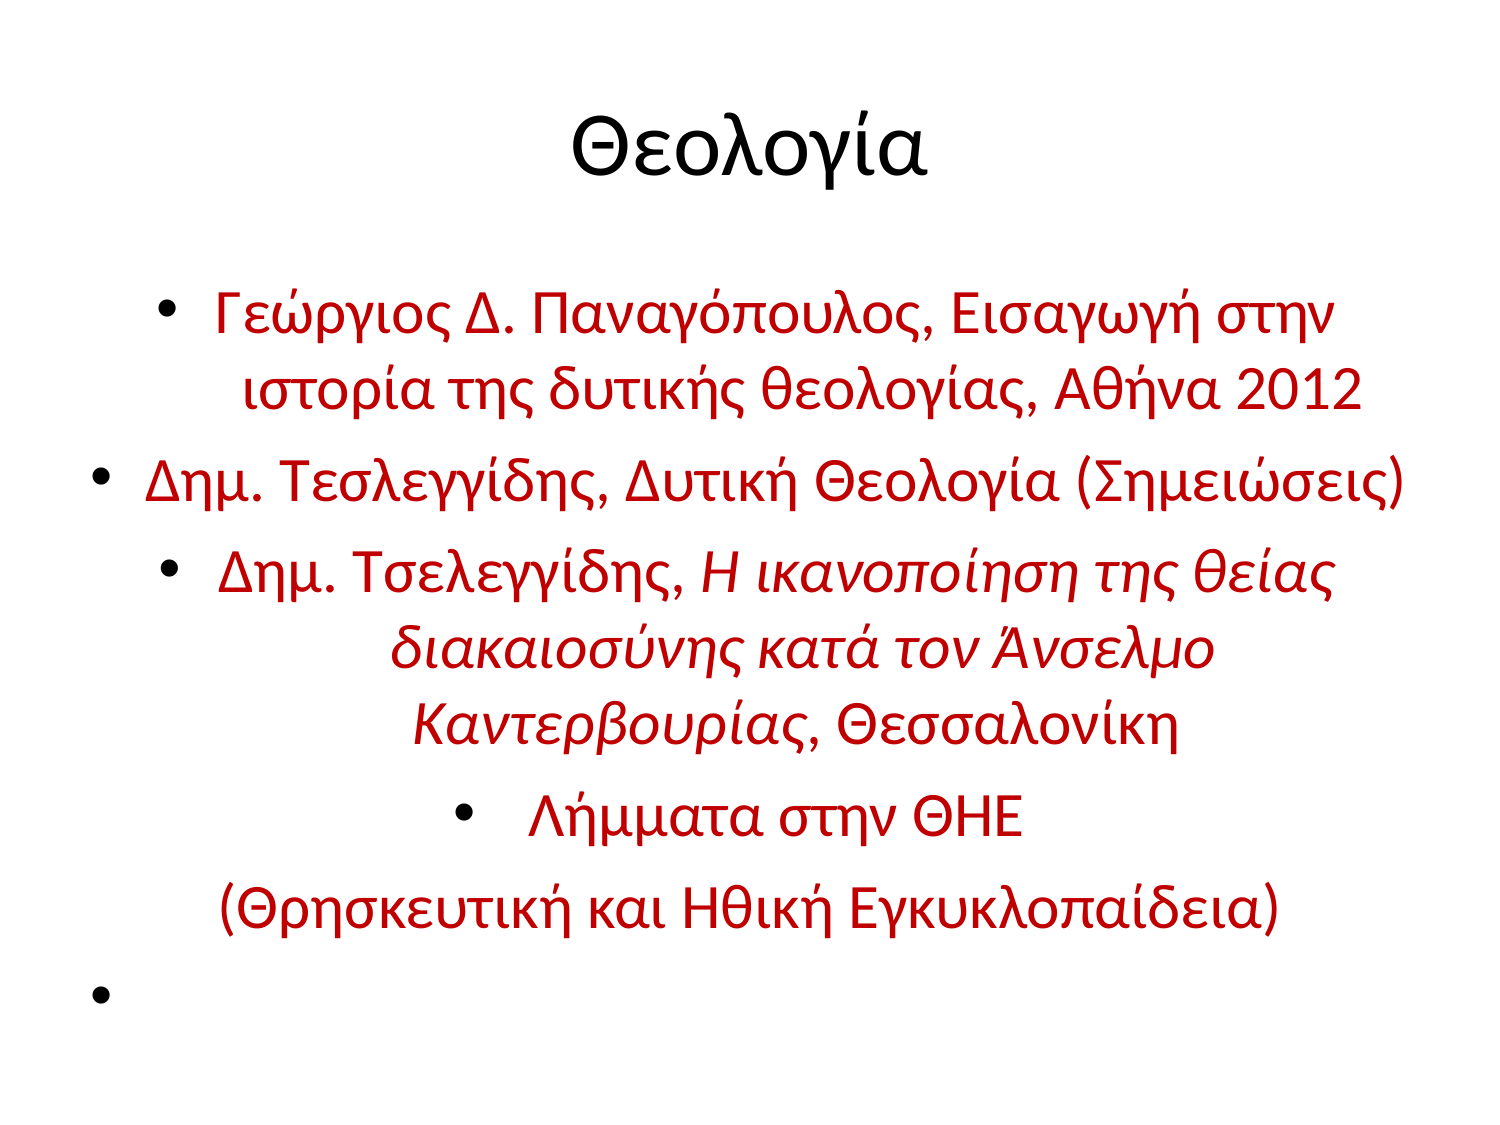

# Θεολογία
Γεώργιος Δ. Παναγόπουλος, Εισαγωγή στην ιστορία της δυτικής θεολογίας, Αθήνα 2012
Δημ. Τεσλεγγίδης, Δυτική Θεολογία (Σημειώσεις)
Δημ. Τσελεγγίδης, Η ικανοποίηση της θείας διακαιοσύνης κατά τον Άνσελμο Καντερβουρίας, Θεσσαλονίκη
Λήμματα στην ΘΗΕ
(Θρησκευτική και Ηθική Εγκυκλοπαίδεια)